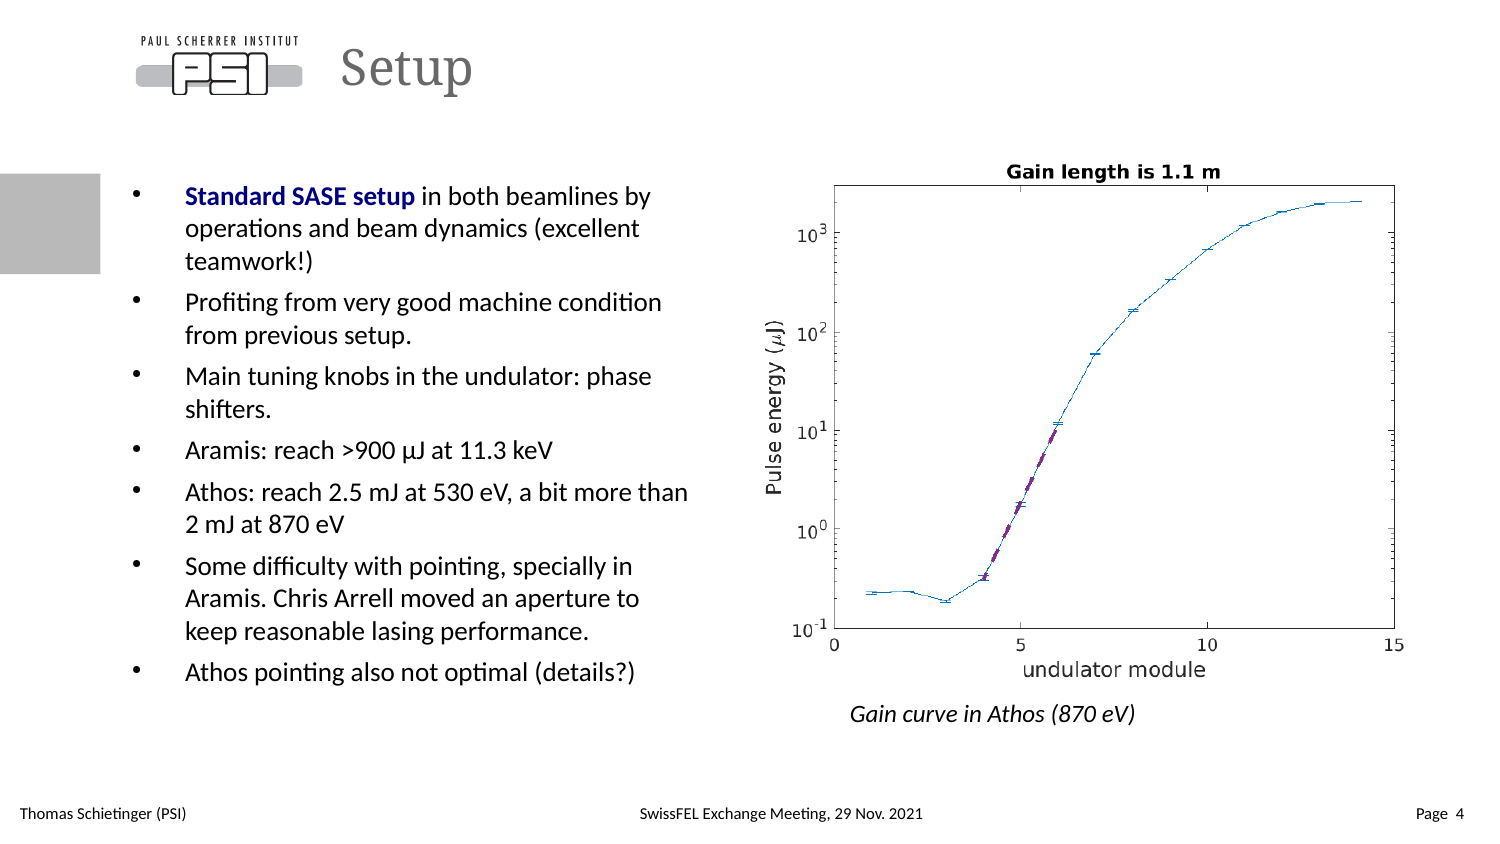

Setup
# Standard SASE setup in both beamlines by operations and beam dynamics (excellent teamwork!)
Profiting from very good machine condition from previous setup.
Main tuning knobs in the undulator: phase shifters.
Aramis: reach >900 µJ at 11.3 keV
Athos: reach 2.5 mJ at 530 eV, a bit more than 2 mJ at 870 eV
Some difficulty with pointing, specially in Aramis. Chris Arrell moved an aperture to keep reasonable lasing performance.
Athos pointing also not optimal (details?)
Gain curve in Athos (870 eV)
Figure 1
J. Synchrotron Rad. (2016). 23, 869–873